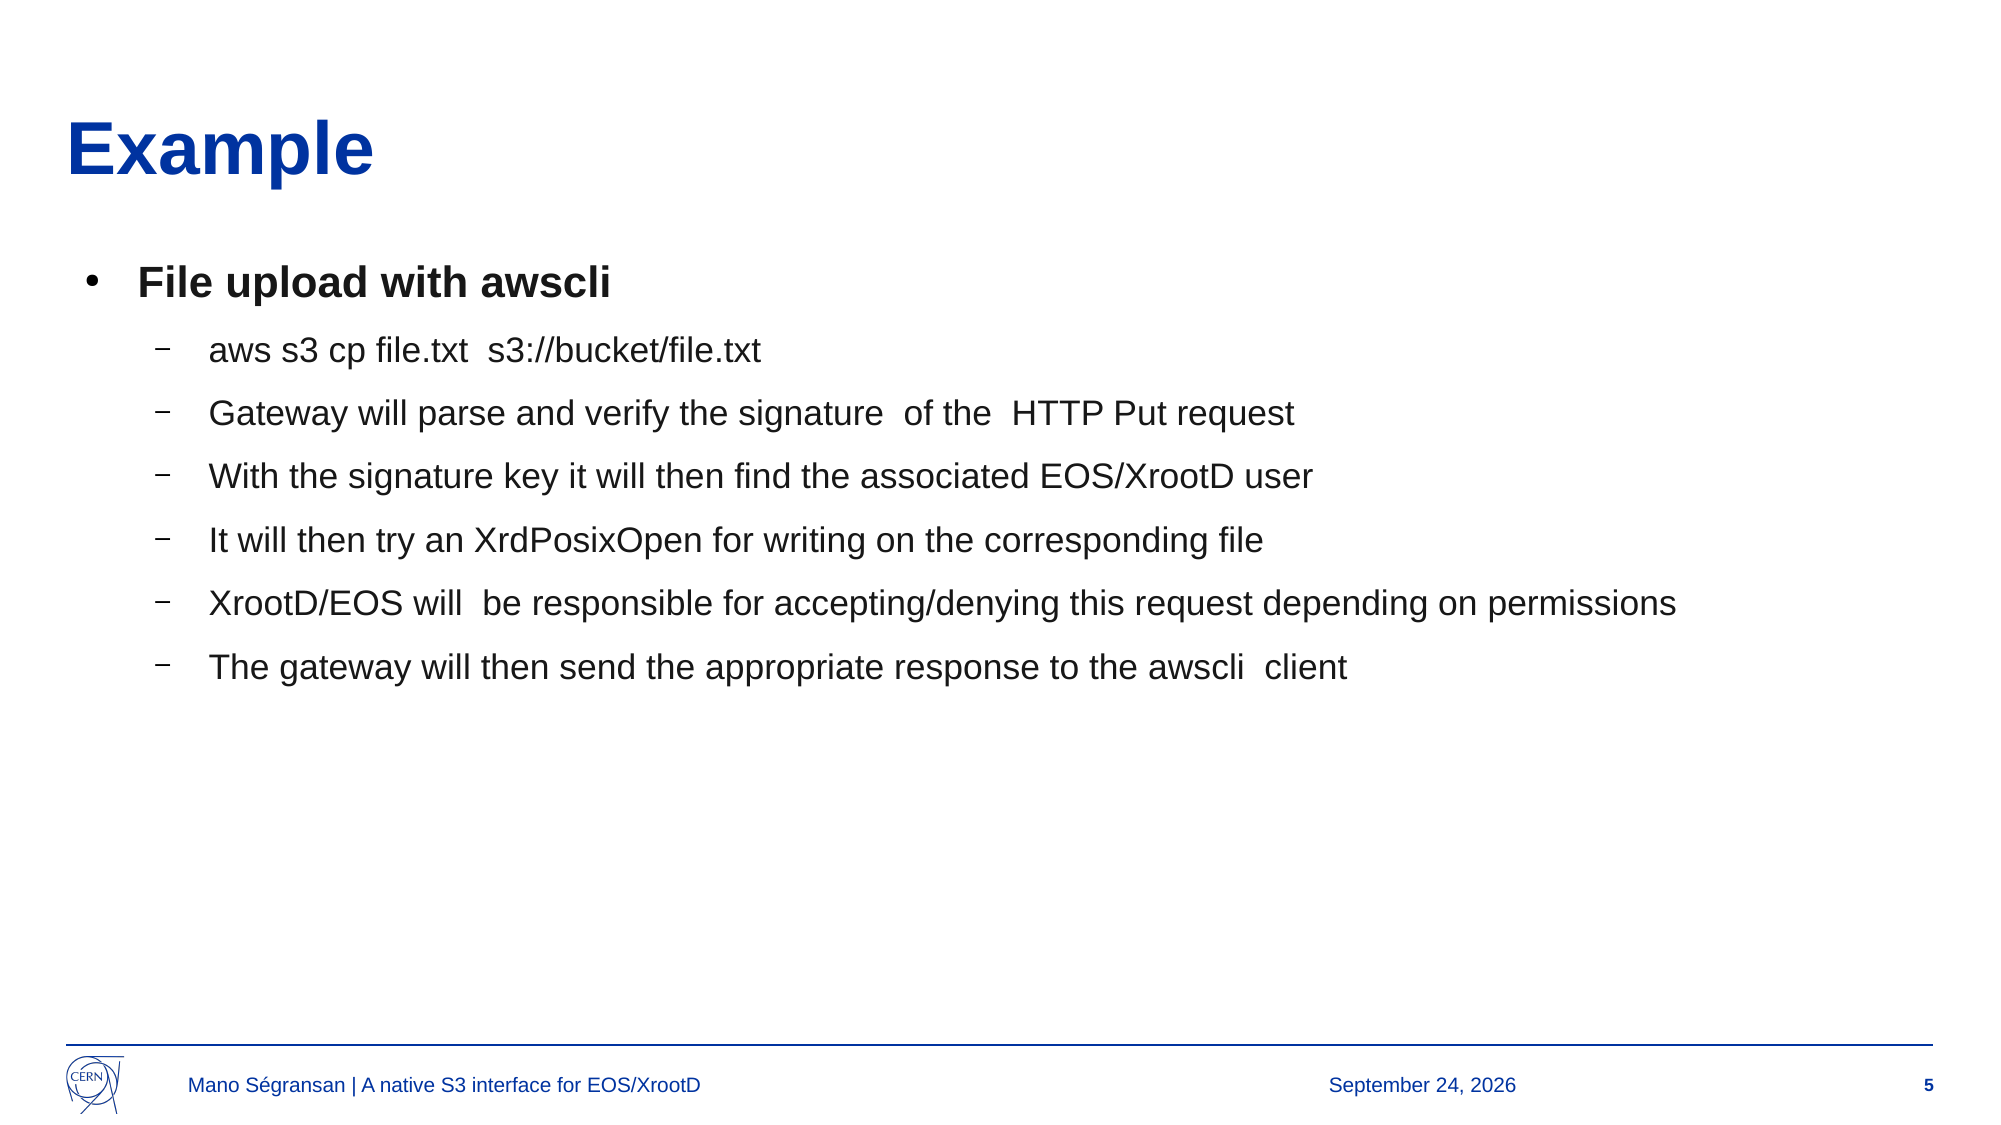

# Example
File upload with awscli
aws s3 cp file.txt s3://bucket/file.txt
Gateway will parse and verify the signature of the HTTP Put request
With the signature key it will then find the associated EOS/XrootD user
It will then try an XrdPosixOpen for writing on the corresponding file
XrootD/EOS will be responsible for accepting/denying this request depending on permissions
The gateway will then send the appropriate response to the awscli client
Mano Ségransan | A native S3 interface for EOS/XrootD
5